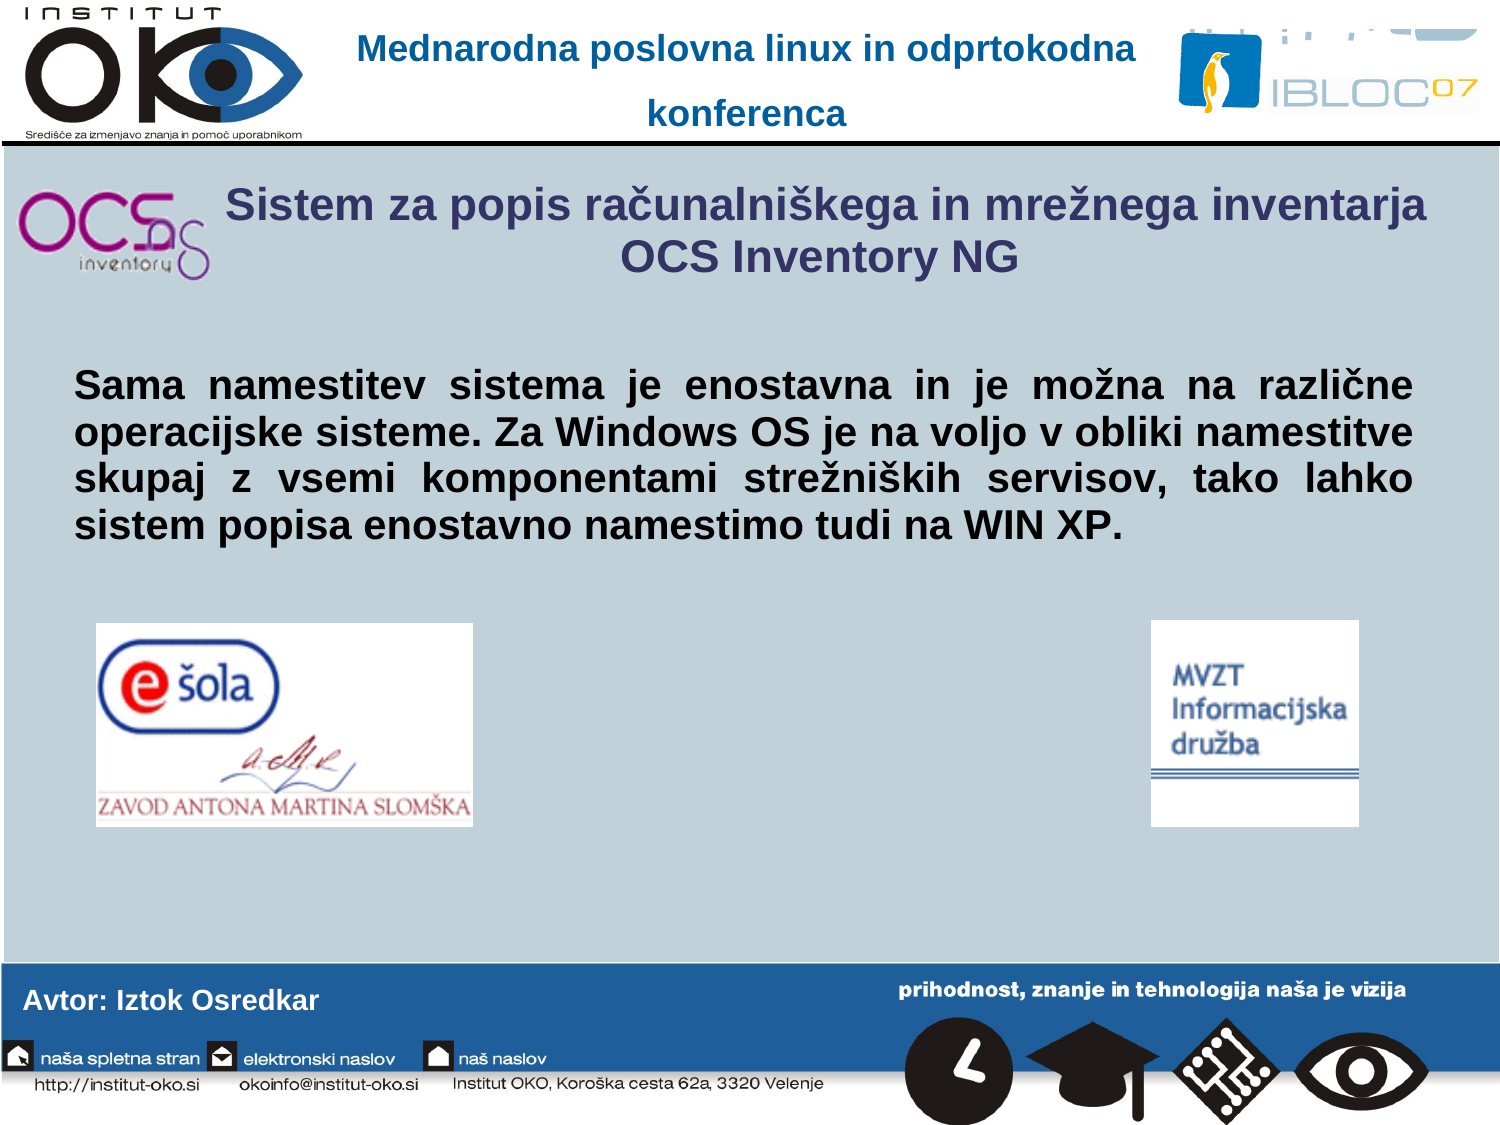

Mednarodna poslovna linux in odprtokodna
konferenca
Avtor: Iztok Osredkar
Sistem za popis računalniškega in mrežnega inventarja
OCS Inventory NG
# Sama namestitev sistema je enostavna in je možna na različne operacijske sisteme. Za Windows OS je na voljo v obliki namestitve skupaj z vsemi komponentami strežniških servisov, tako lahko sistem popisa enostavno namestimo tudi na WIN XP.